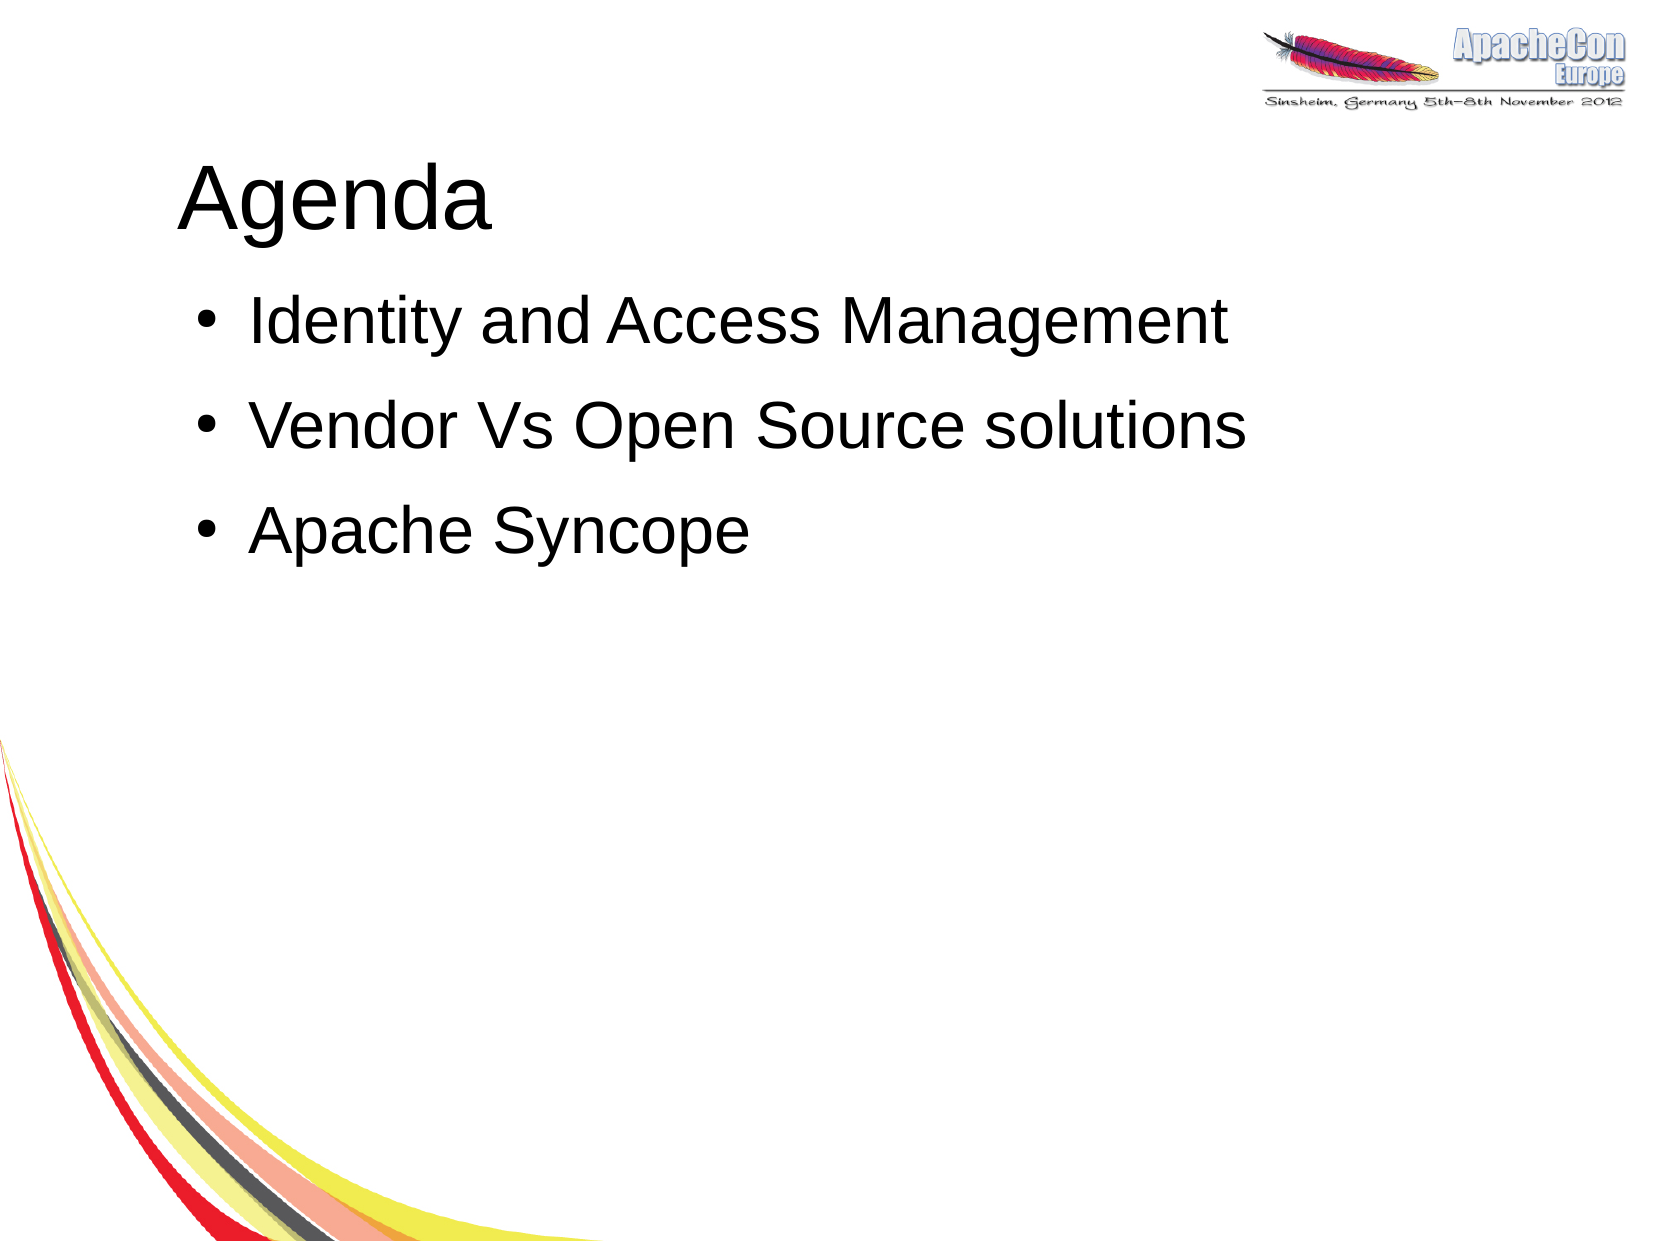

# Agenda
Identity and Access Management
Vendor Vs Open Source solutions
Apache Syncope